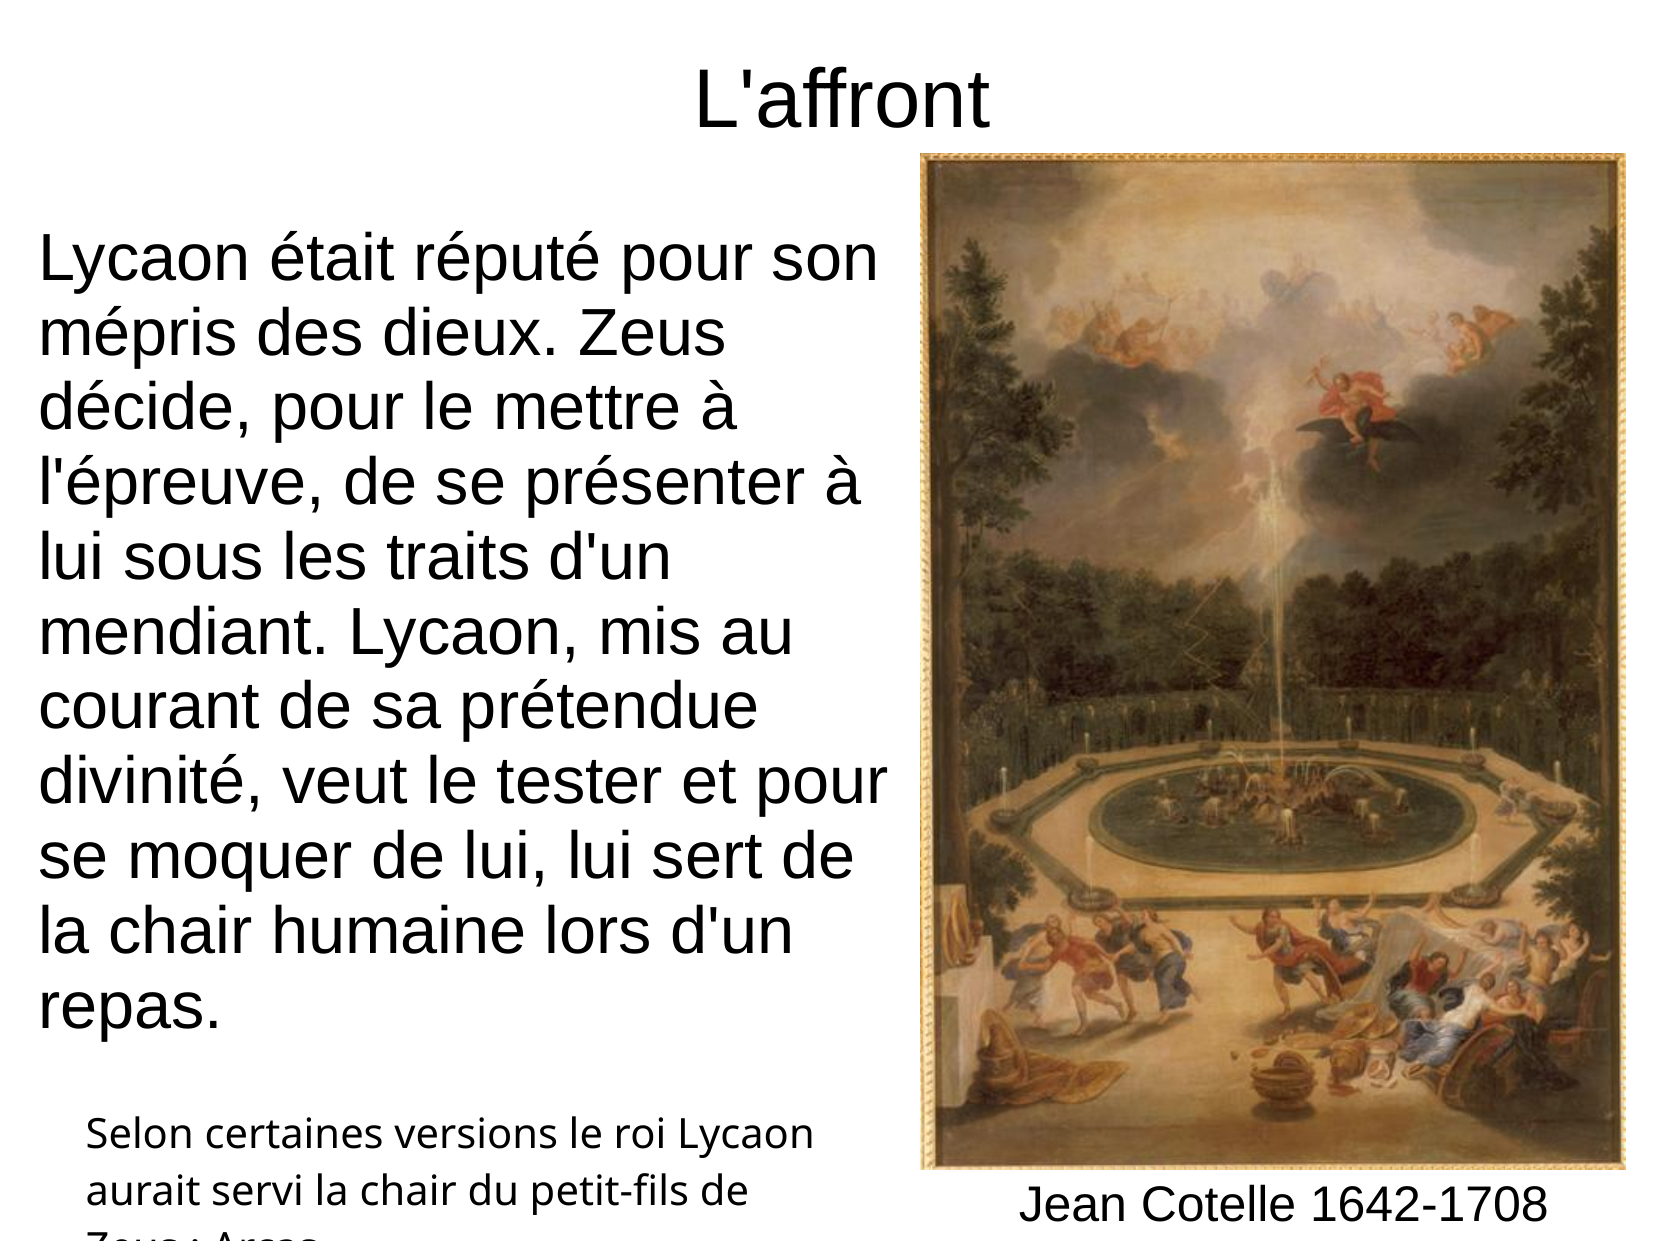

L'affront
Lycaon était réputé pour son mépris des dieux. Zeus décide, pour le mettre à l'épreuve, de se présenter à lui sous les traits d'un mendiant. Lycaon, mis au courant de sa prétendue divinité, veut le tester et pour se moquer de lui, lui sert de la chair humaine lors d'un repas.
Selon certaines versions le roi Lycaon aurait servi la chair du petit-fils de Zeus ; Arcas
Jean Cotelle 1642-1708